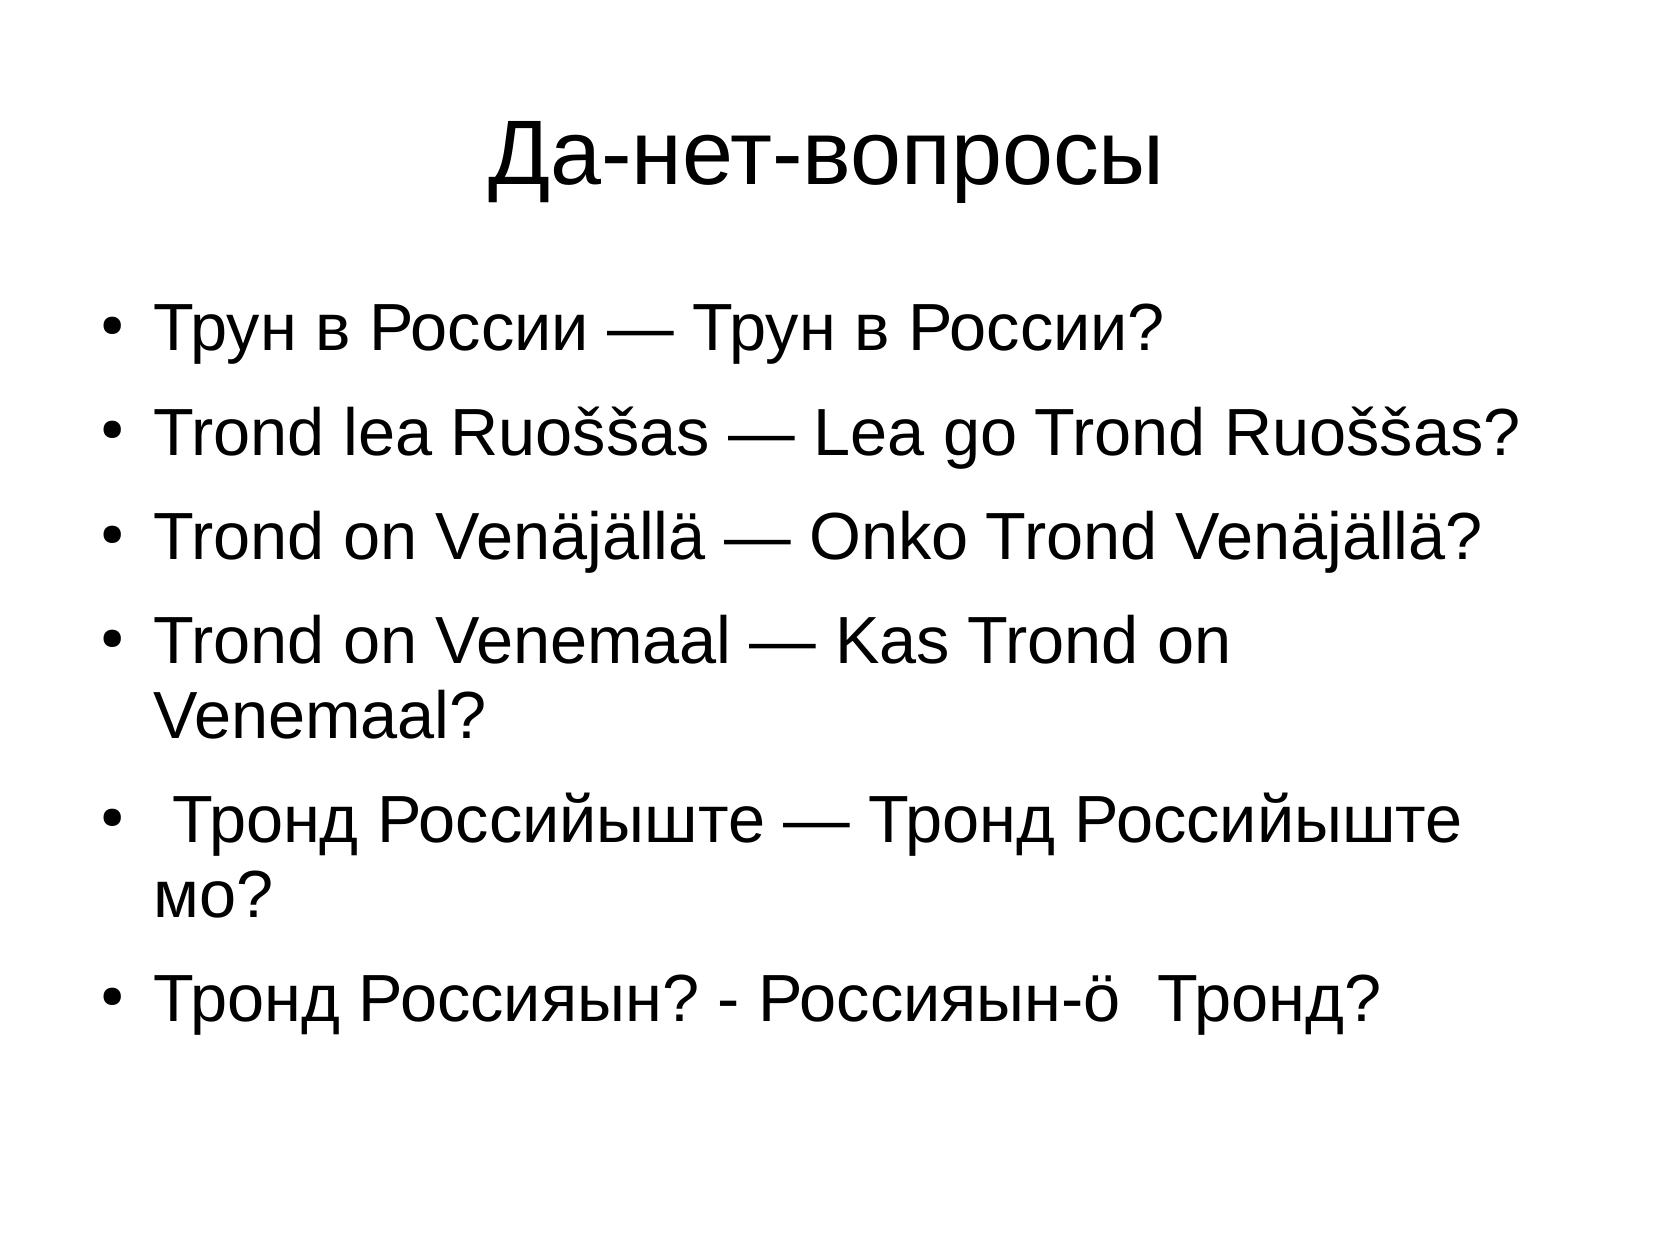

# Да-нет-вопросы
Трун в России — Трун в России?
Trond lea Ruoššas — Lea go Trond Ruoššas?
Trond on Venäjällä — Onko Trond Venäjällä?
Trond on Venemaal — Kas Trond on Venemaal?
 Тронд Российыште — Тронд Российыште мо?
Тронд Россияын? - Россияын-ӧ Тронд?